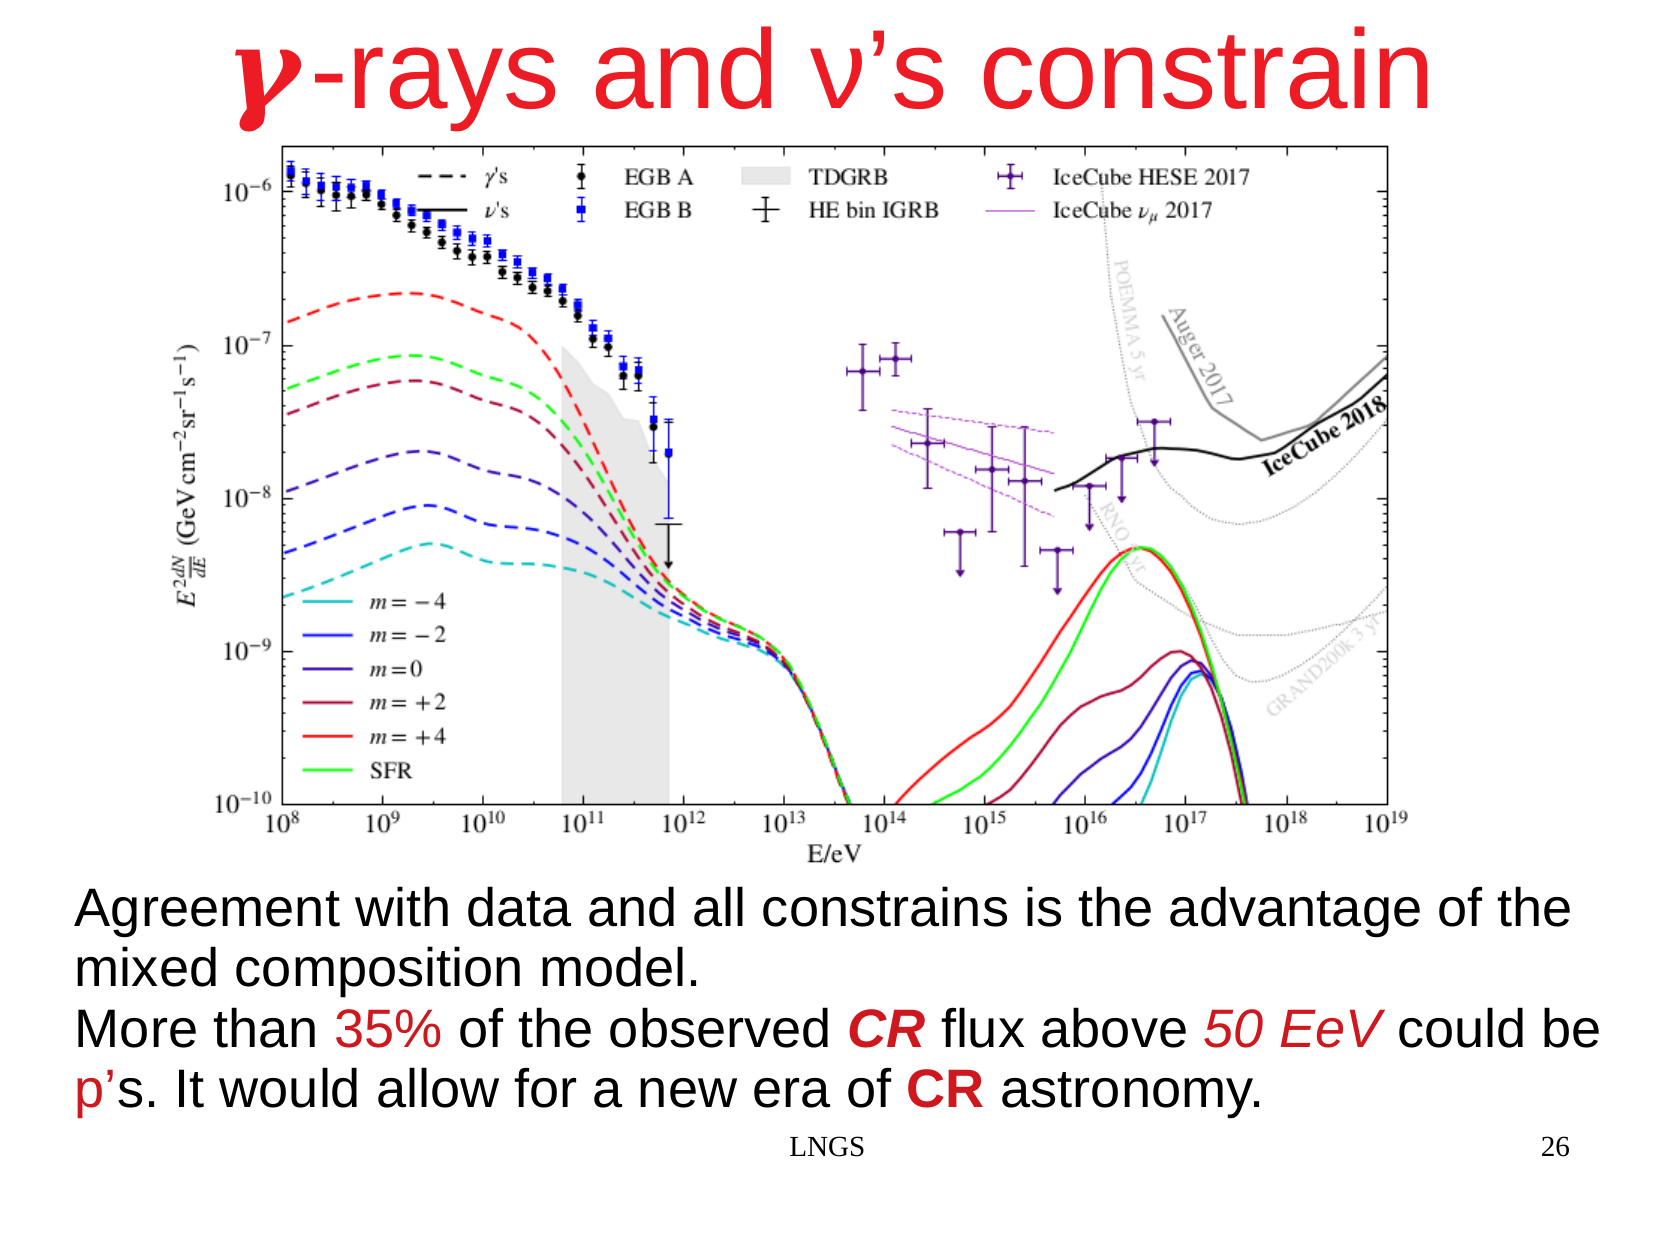

# 𝜸-rays and ν’s constrain
Agreement with data and all constrains is the advantage of the mixed composition model.
More than 35% of the observed CR flux above 50 EeV could be p’s. It would allow for a new era of CR astronomy.
LNGS
26